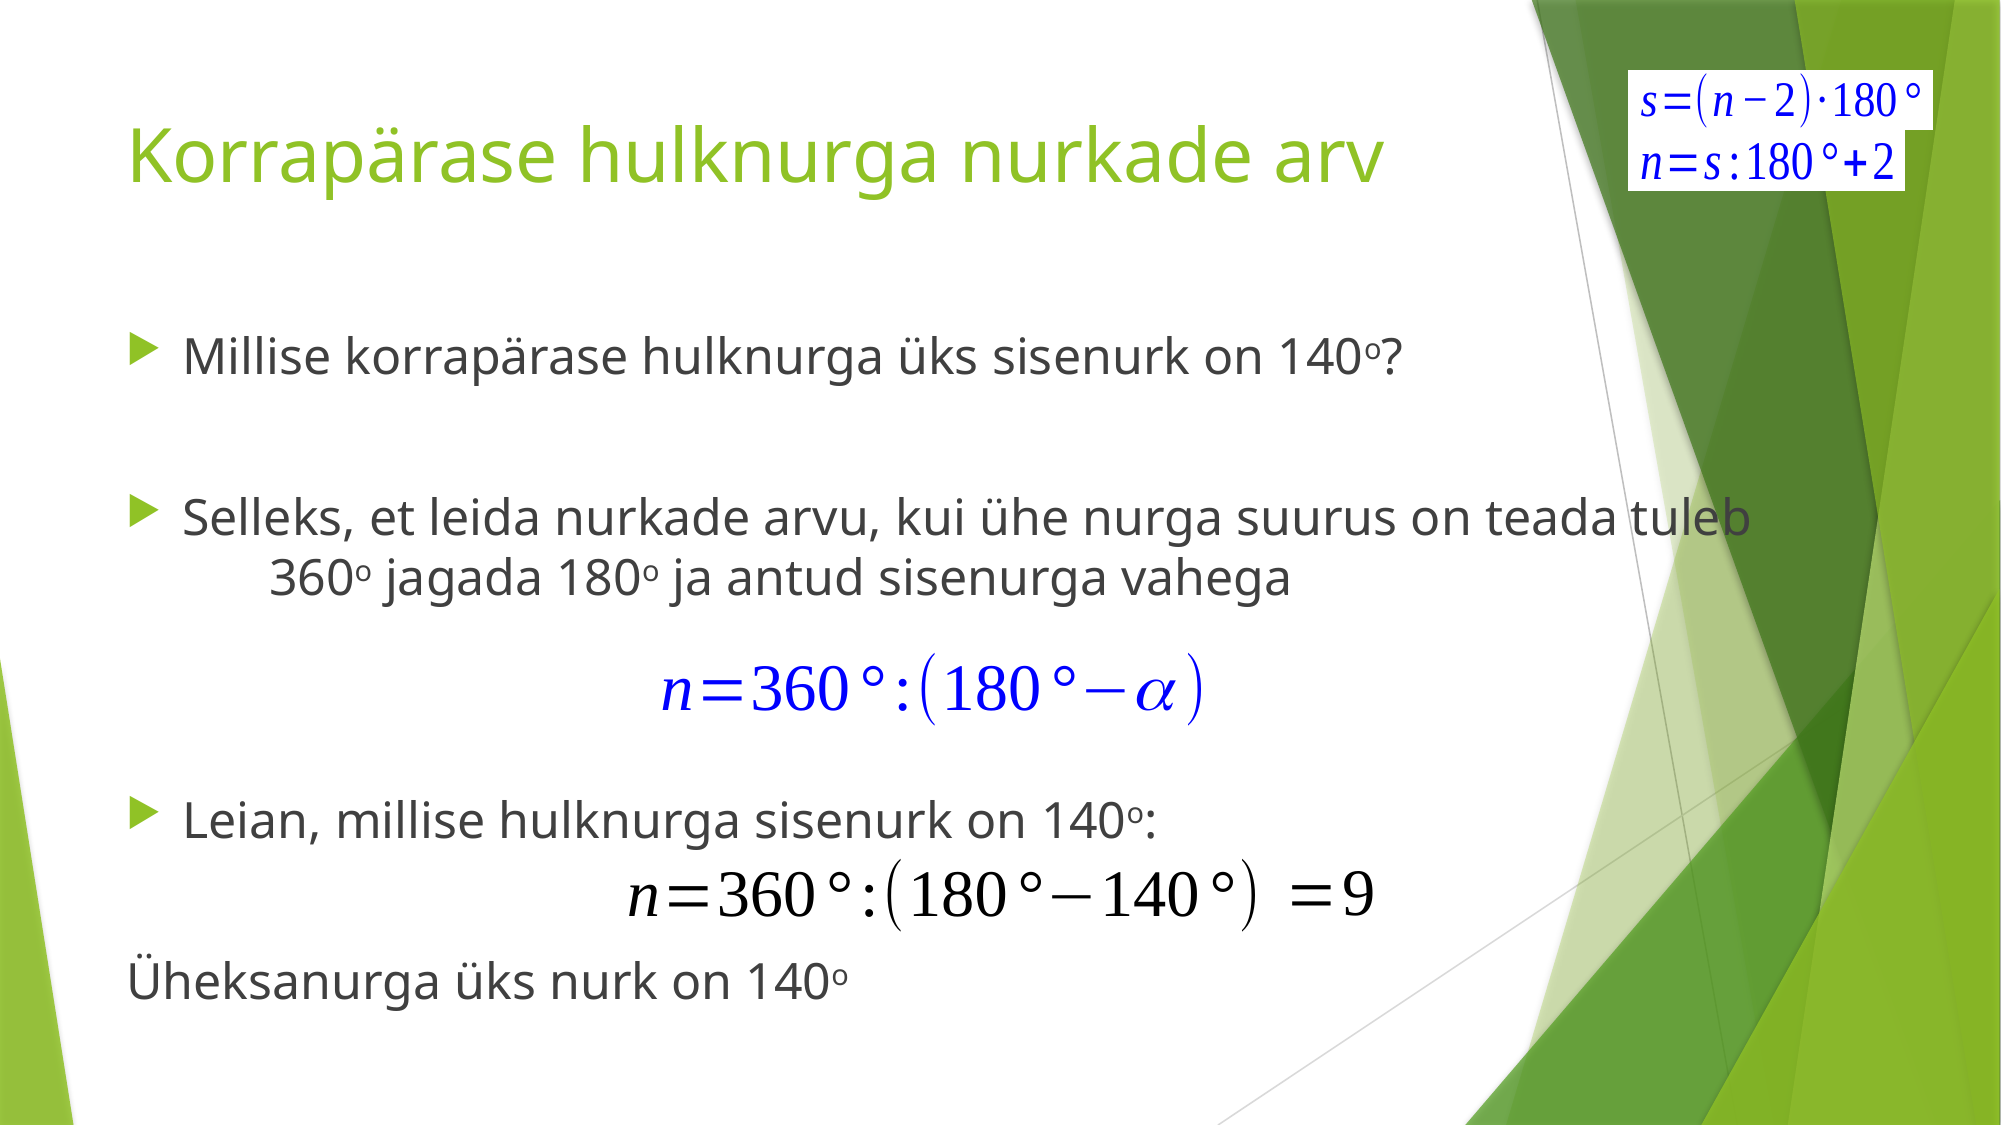

# Korrapärase hulknurga nurkade arv
Millise korrapärase hulknurga üks sisenurk on 140o?
Selleks, et leida nurkade arvu, kui ühe nurga suurus on teada tuleb	 360o jagada 180o ja antud sisenurga vahega
Leian, millise hulknurga sisenurk on 140o:
Üheksanurga üks nurk on 140o